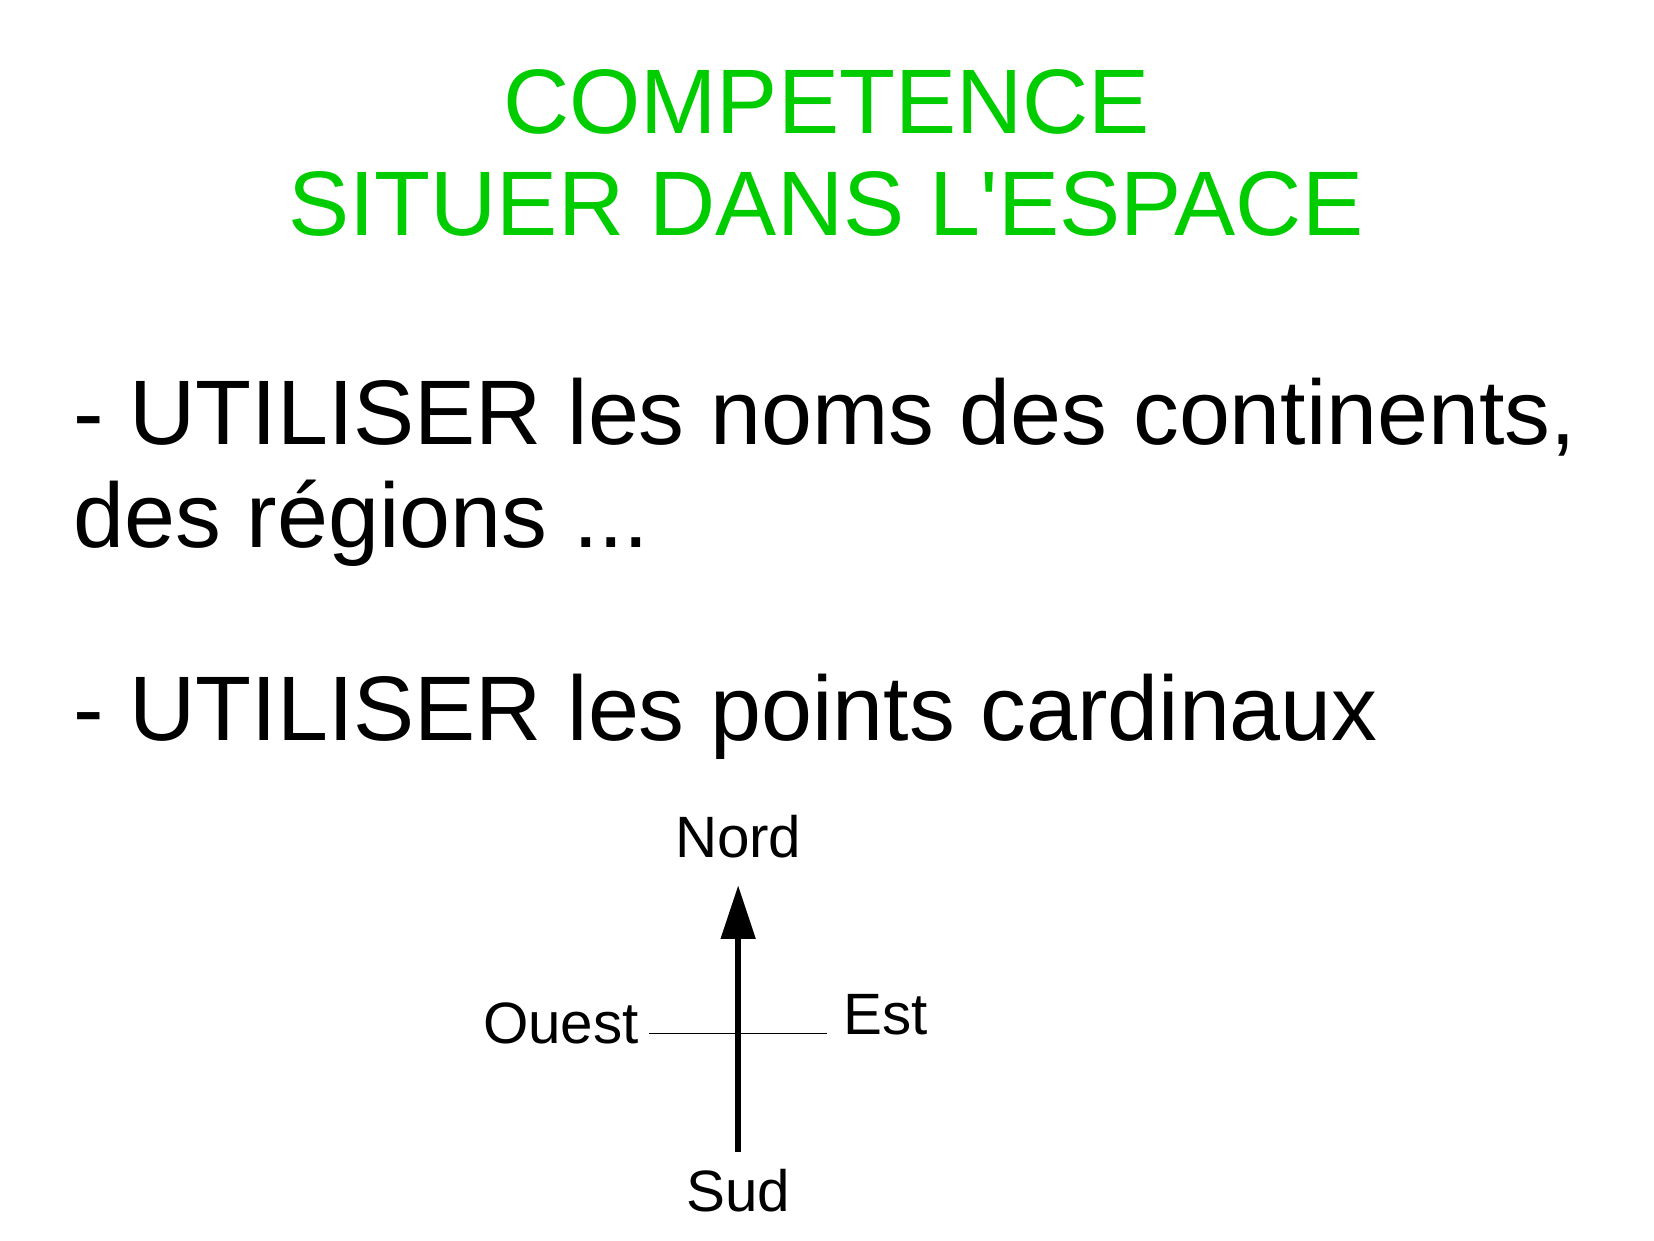

# COMPETENCE SITUER DANS L'ESPACE
- UTILISER les noms des continents, des régions ...
- UTILISER les points cardinaux
Nord
Est
Ouest
Sud